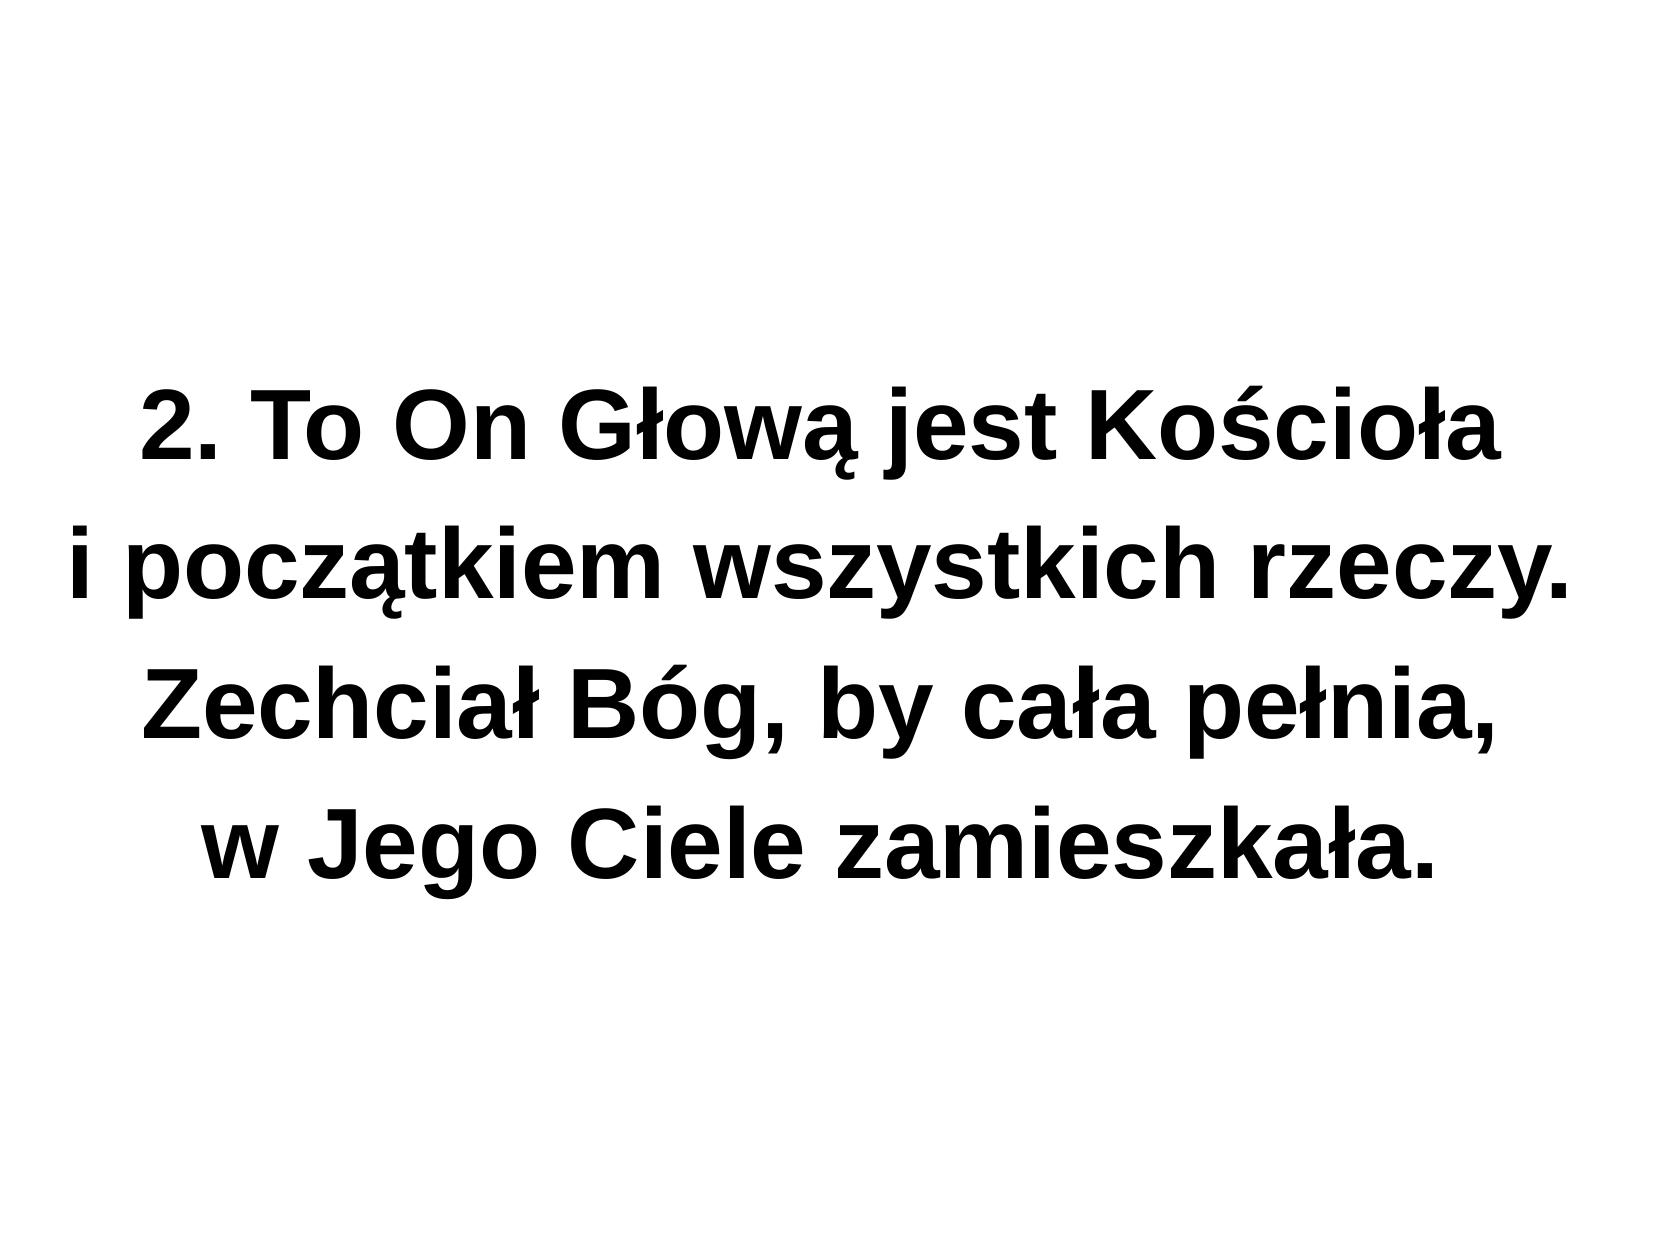

# 2. To On Głową jest Kościoła
i początkiem wszystkich rzeczy.
Zechciał Bóg, by cała pełnia,
w Jego Ciele zamieszkała.